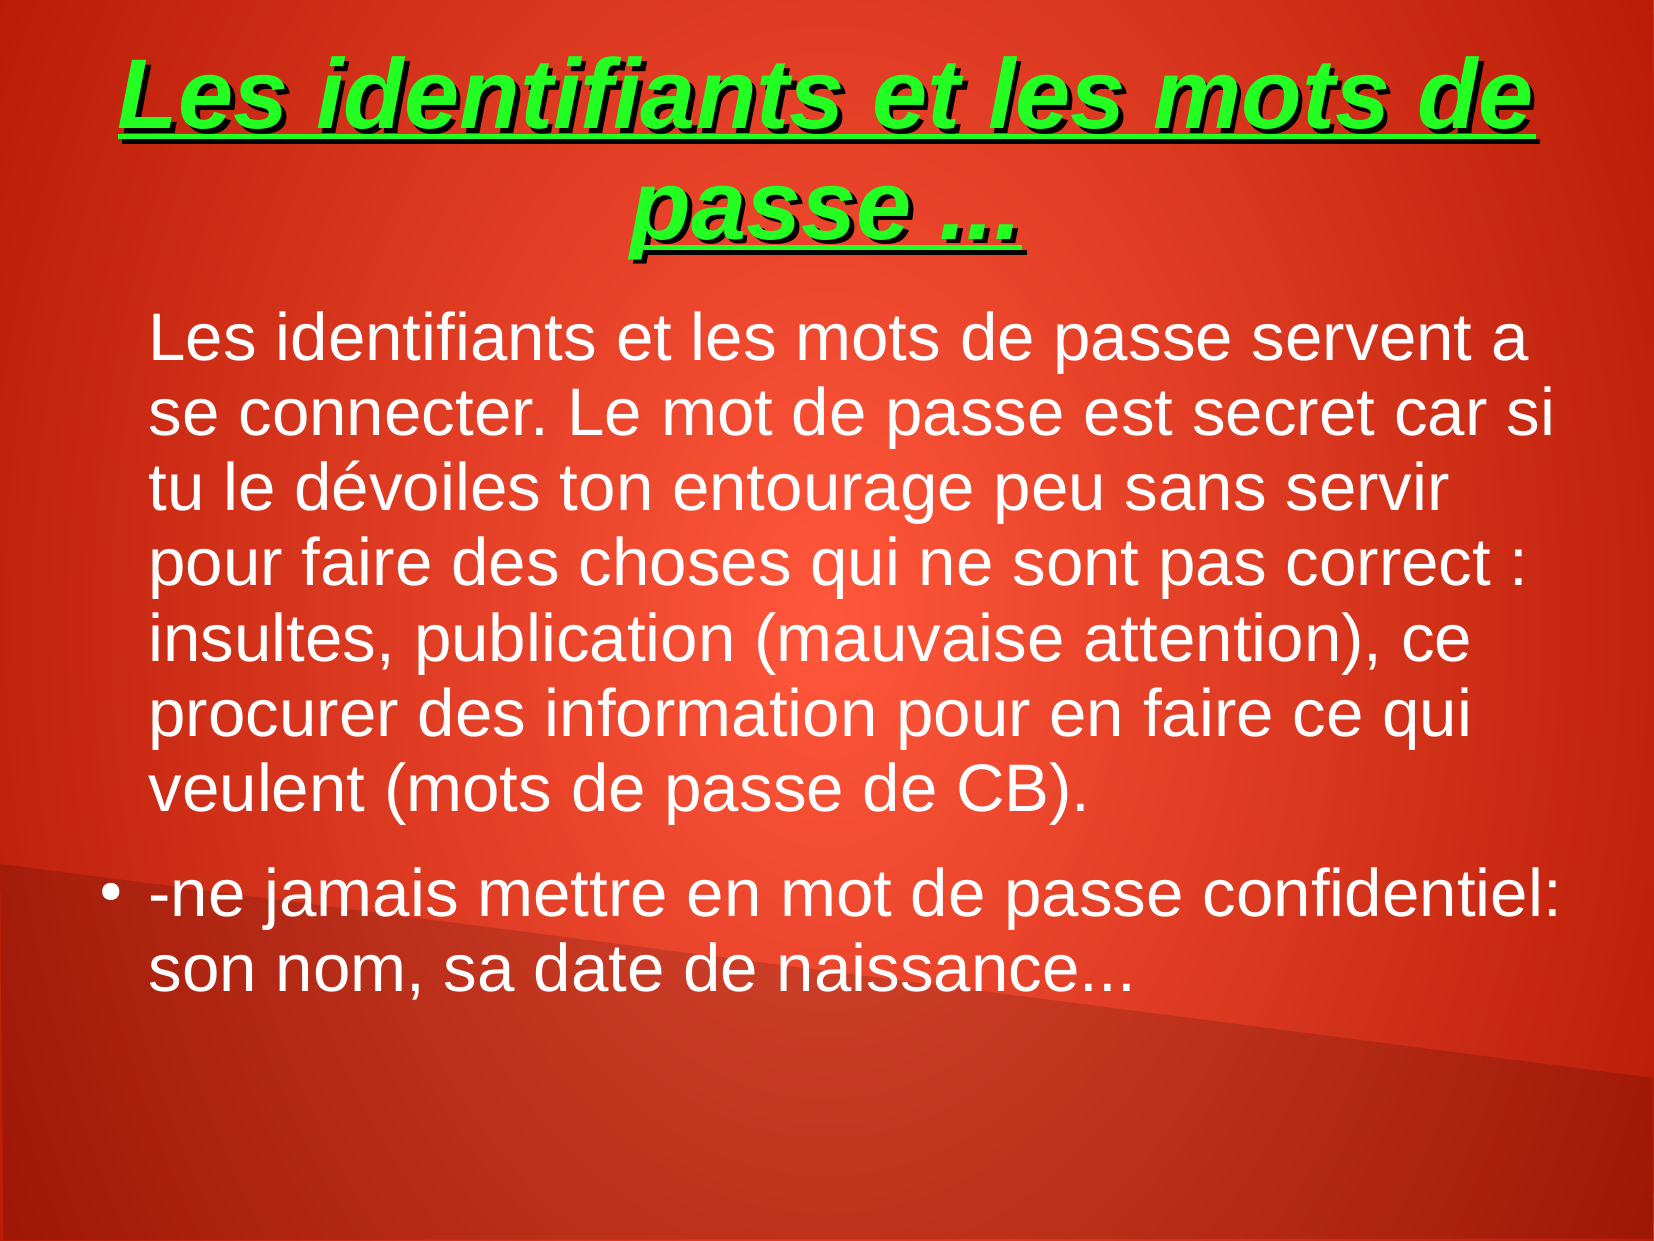

# Les identifiants et les mots de passe ...
Les identifiants et les mots de passe servent a se connecter. Le mot de passe est secret car si tu le dévoiles ton entourage peu sans servir pour faire des choses qui ne sont pas correct : insultes, publication (mauvaise attention), ce procurer des information pour en faire ce qui veulent (mots de passe de CB).
-ne jamais mettre en mot de passe confidentiel: son nom, sa date de naissance...